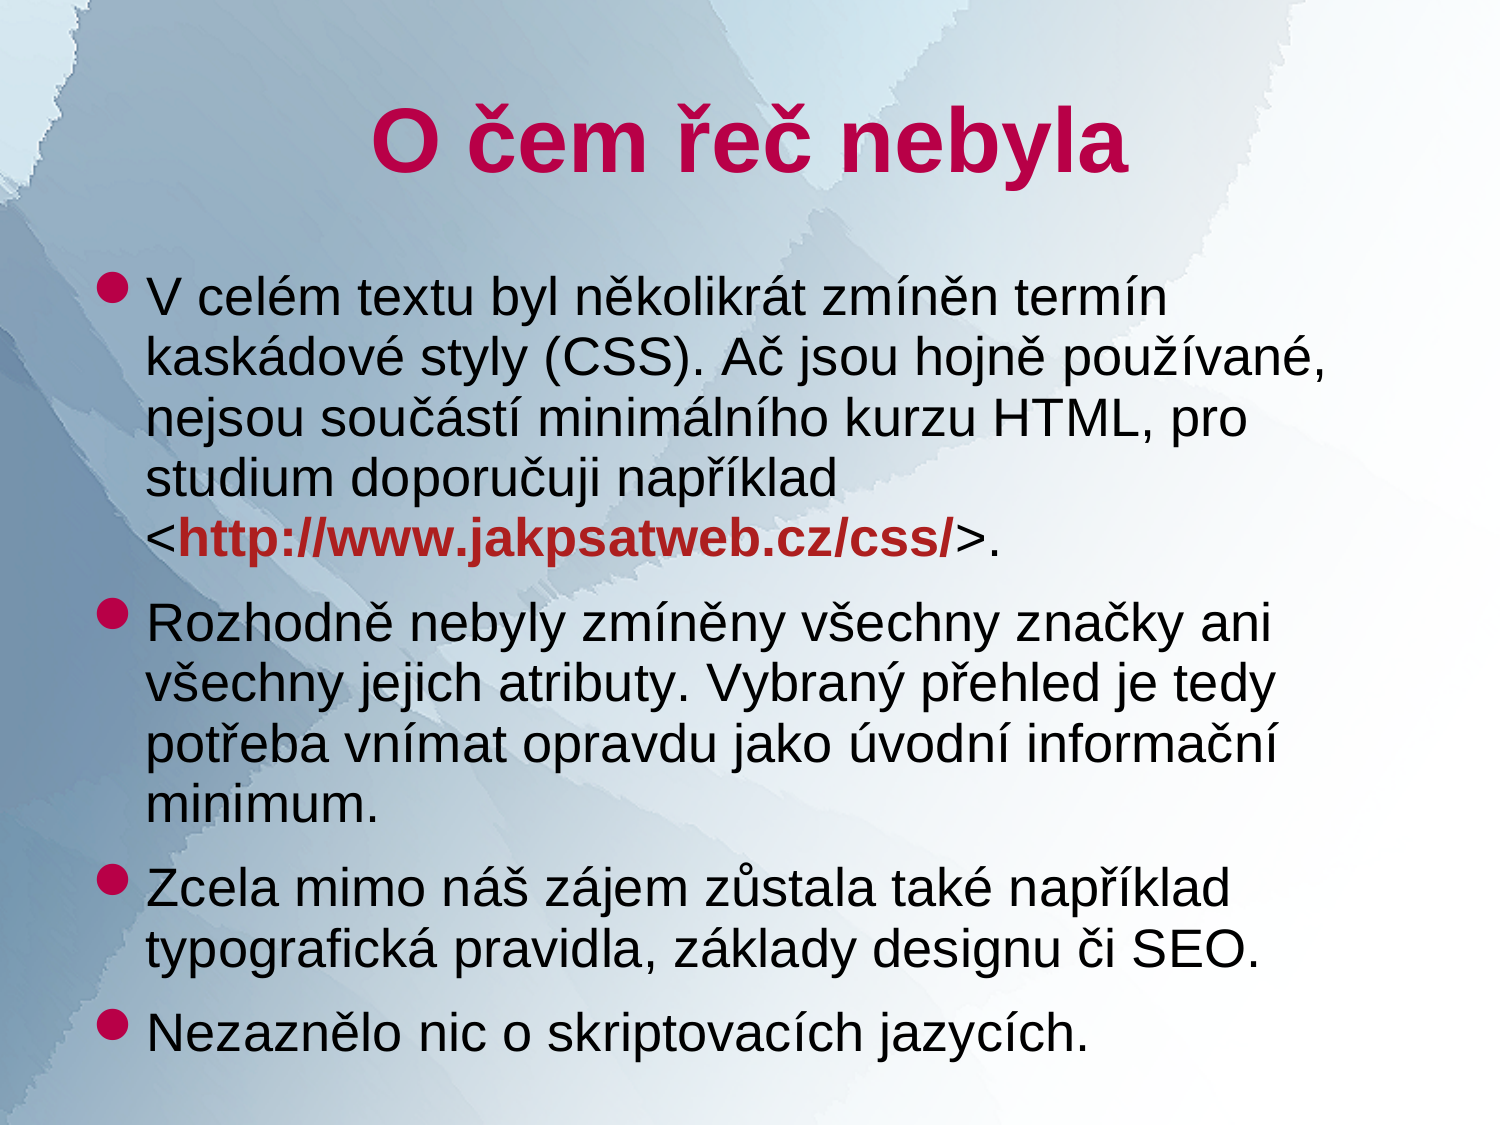

O čem řeč nebyla
V celém textu byl několikrát zmíněn termín kaskádové styly (CSS). Ač jsou hojně používané, nejsou součástí minimálního kurzu HTML, pro studium doporučuji například
<http://www.jakpsatweb.cz/css/>.
Rozhodně nebyly zmíněny všechny značky ani všechny jejich atributy. Vybraný přehled je tedy potřeba vnímat opravdu jako úvodní informační minimum.
Zcela mimo náš zájem zůstala také například typografická pravidla, základy designu či SEO.
Nezaznělo nic o skriptovacích jazycích.